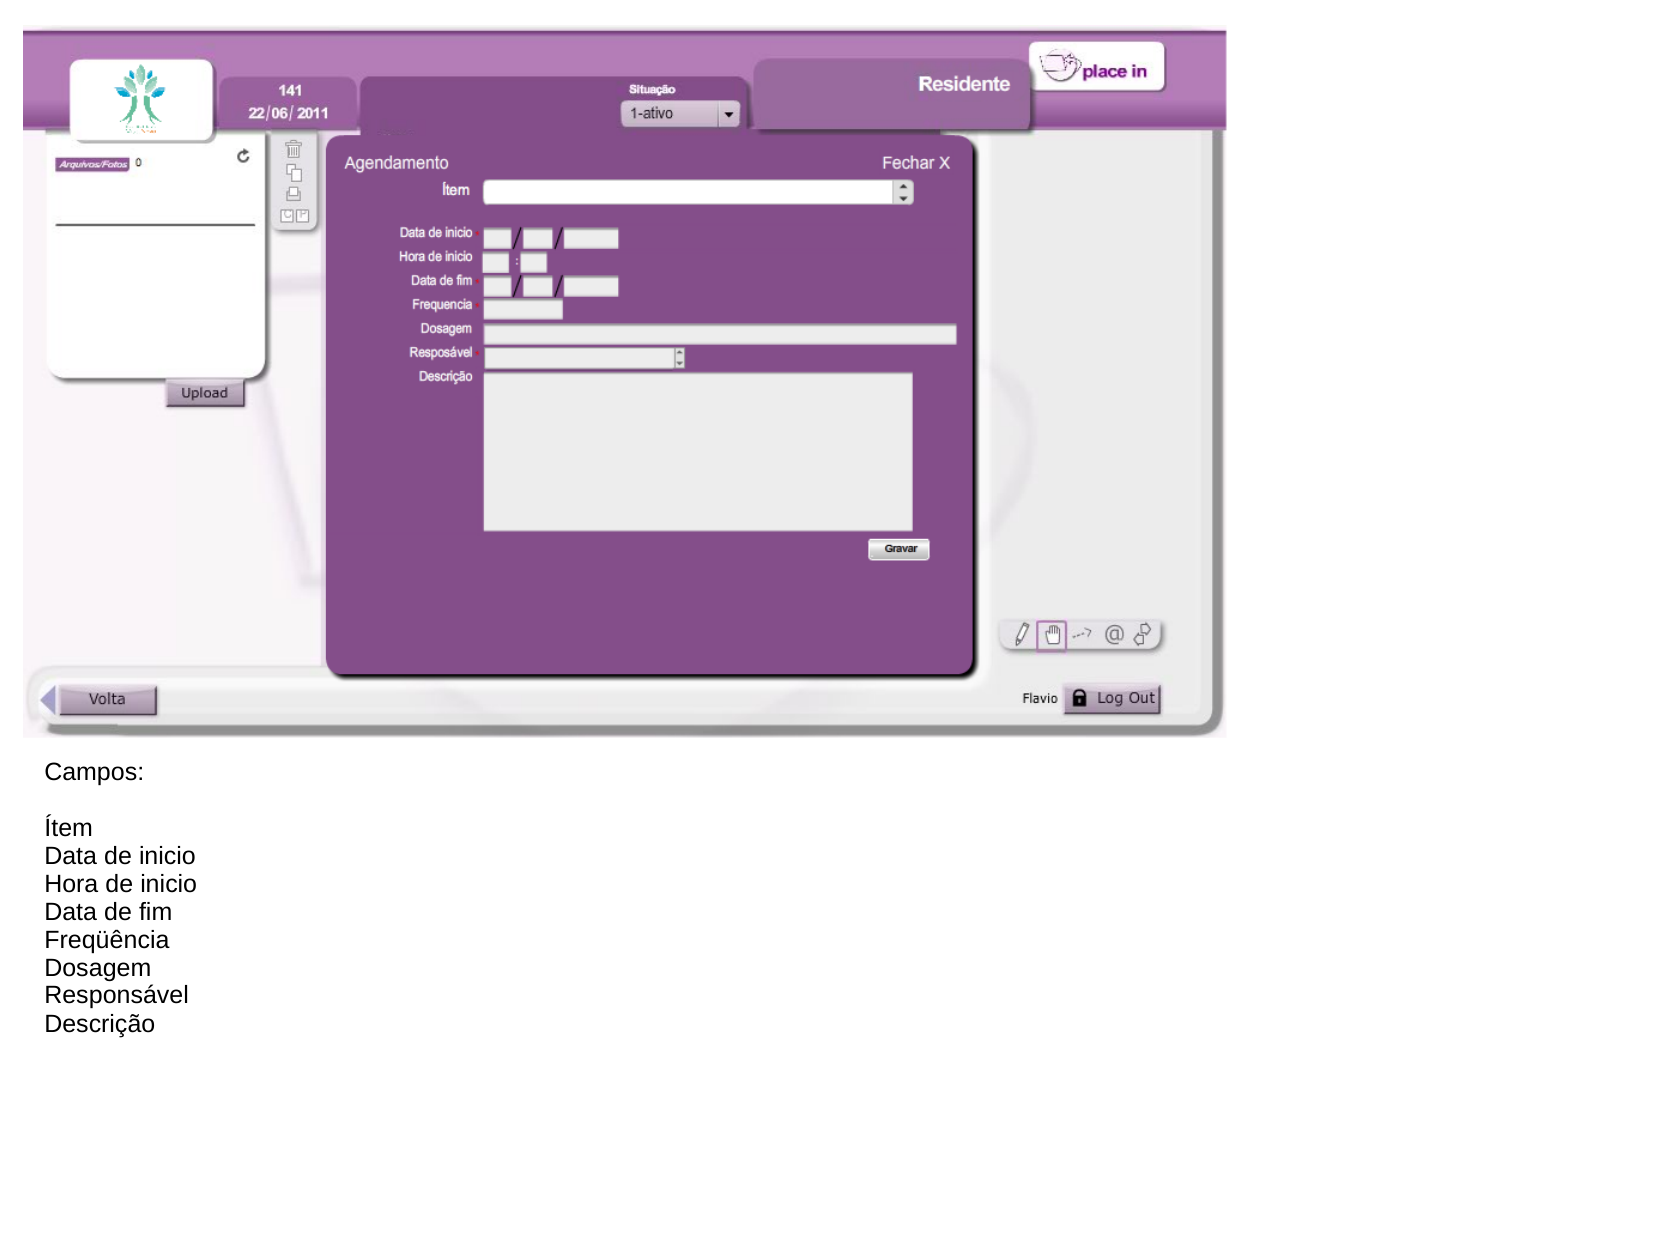

Campos:
Ítem
Data de inicio
Hora de inicio
Data de fim
Freqüência
Dosagem
Responsável
Descrição